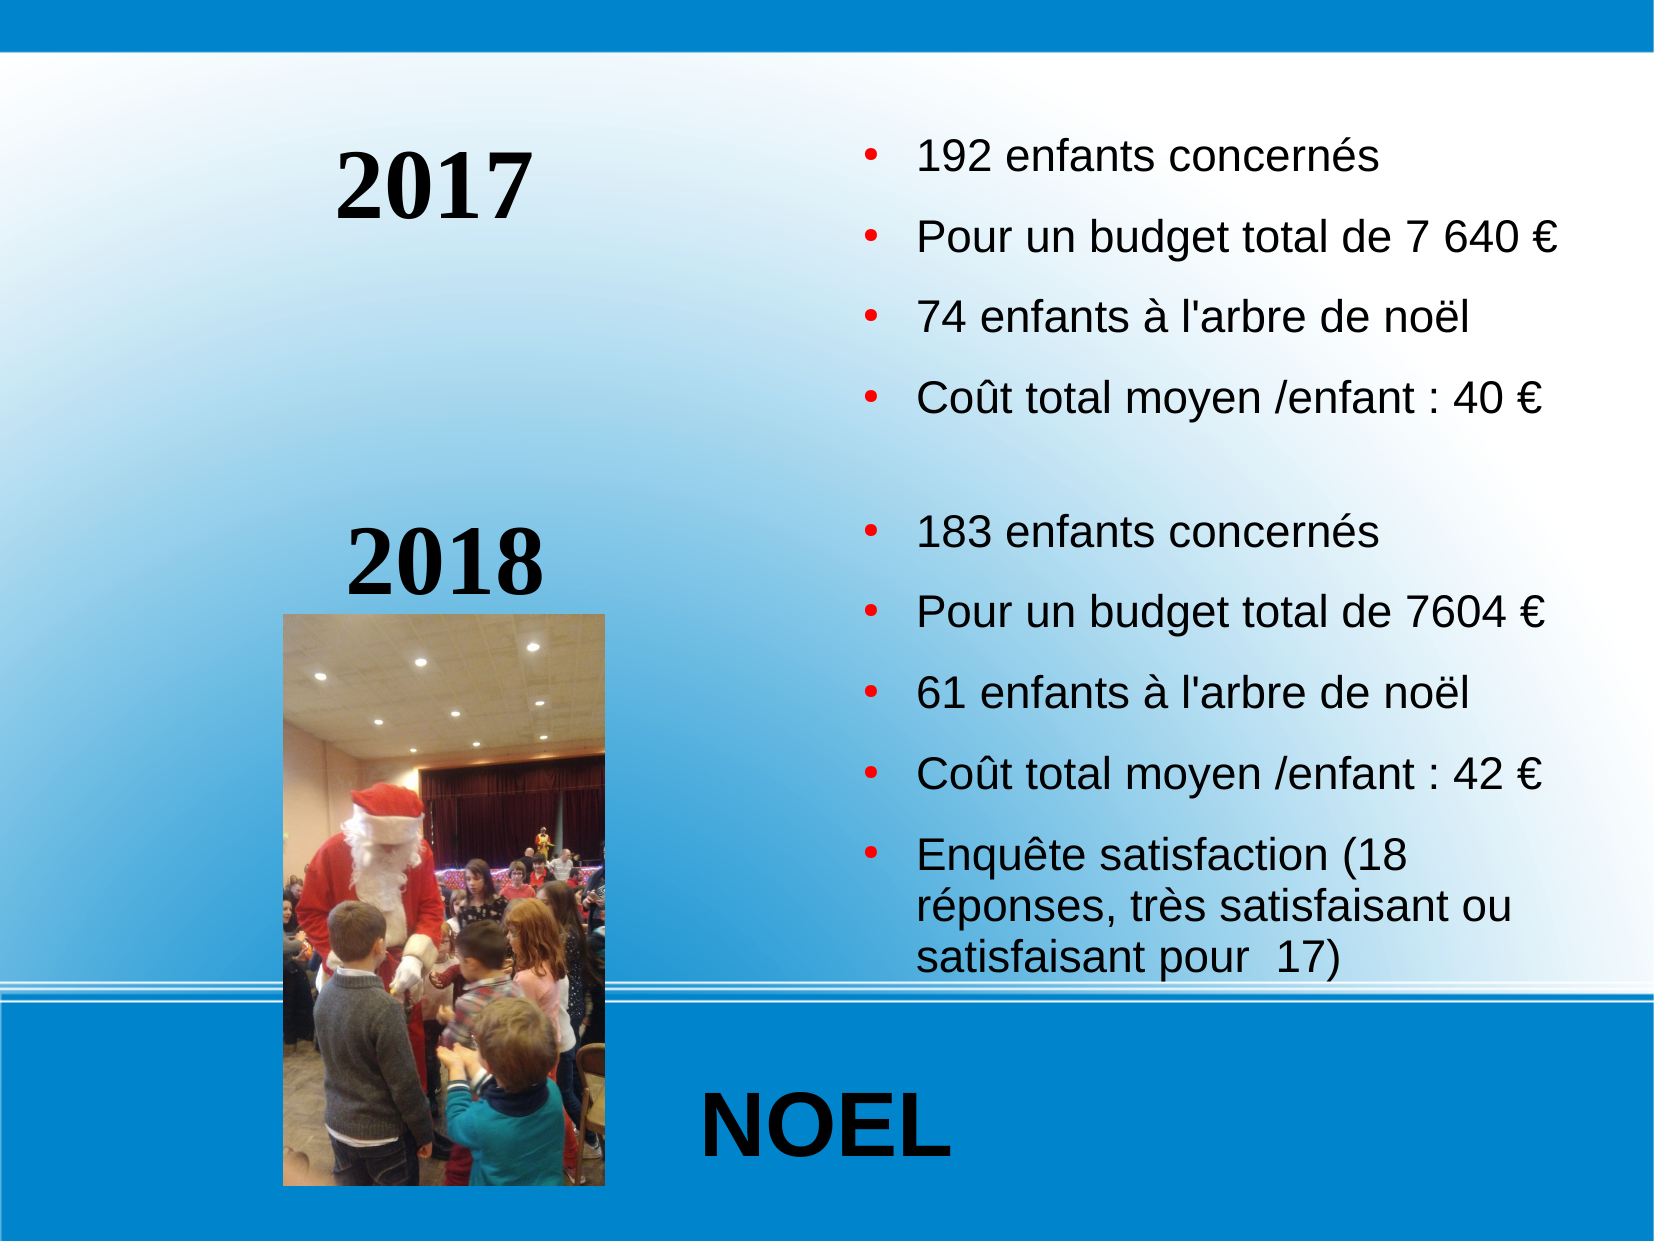

2017
192 enfants concernés
Pour un budget total de 7 640 €
74 enfants à l'arbre de noël
Coût total moyen /enfant : 40 €
2018
183 enfants concernés
Pour un budget total de 7604 €
61 enfants à l'arbre de noël
Coût total moyen /enfant : 42 €
Enquête satisfaction (18 réponses, très satisfaisant ou satisfaisant pour 17)
# NOEL